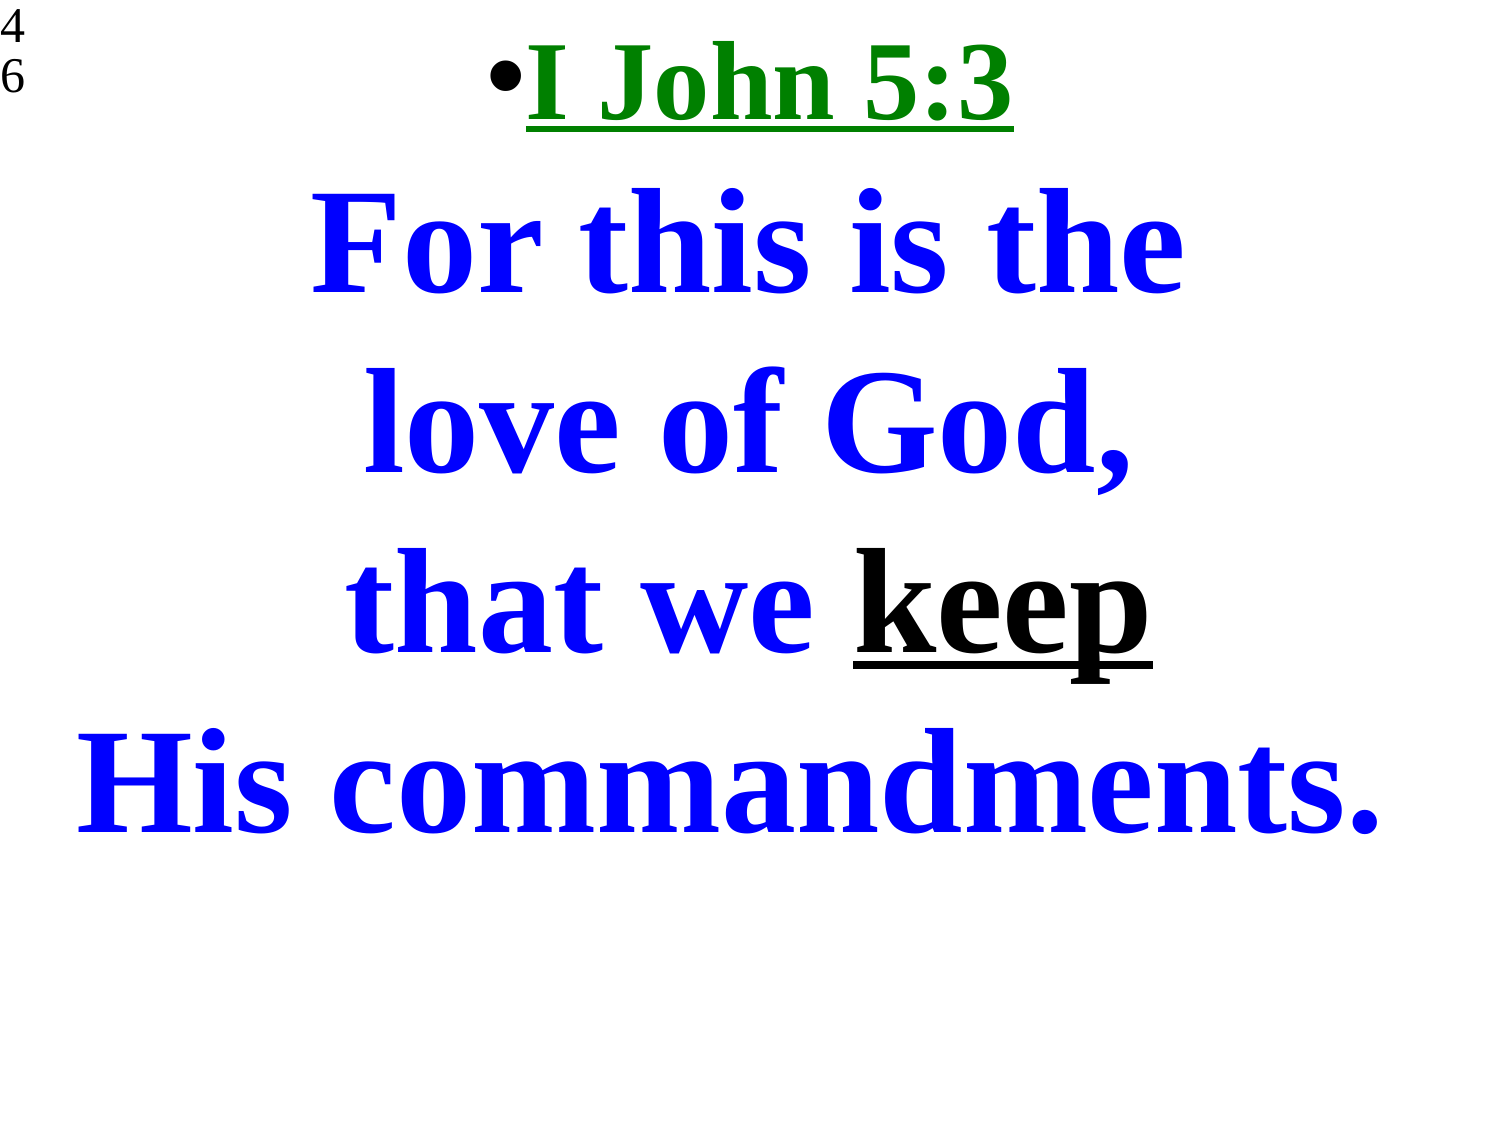

I John 5:3
For this is the
love of God,
that we keep
His commandments.